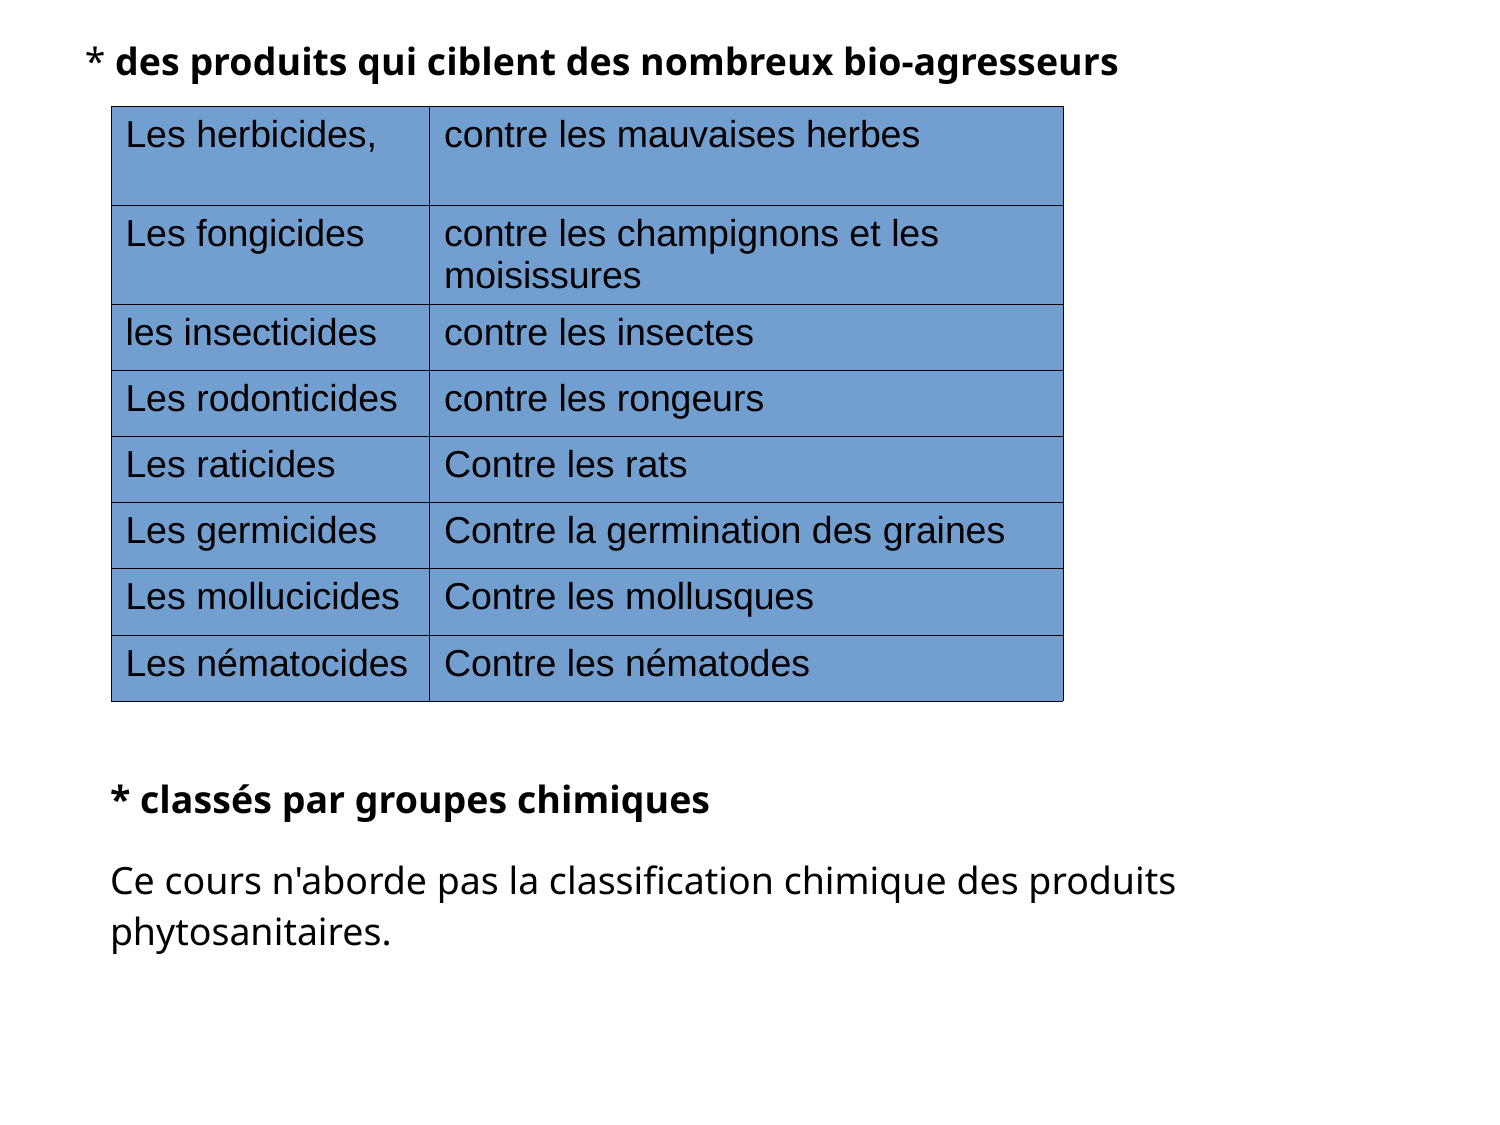

# * des produits qui ciblent des nombreux bio-agresseurs
| Les herbicides, | contre les mauvaises herbes |
| --- | --- |
| Les fongicides | contre les champignons et les moisissures |
| les insecticides | contre les insectes |
| Les rodonticides | contre les rongeurs |
| Les raticides | Contre les rats |
| Les germicides | Contre la germination des graines |
| Les mollucicides | Contre les mollusques |
| Les nématocides | Contre les nématodes |
* classés par groupes chimiques
Ce cours n'aborde pas la classification chimique des produits phytosanitaires.